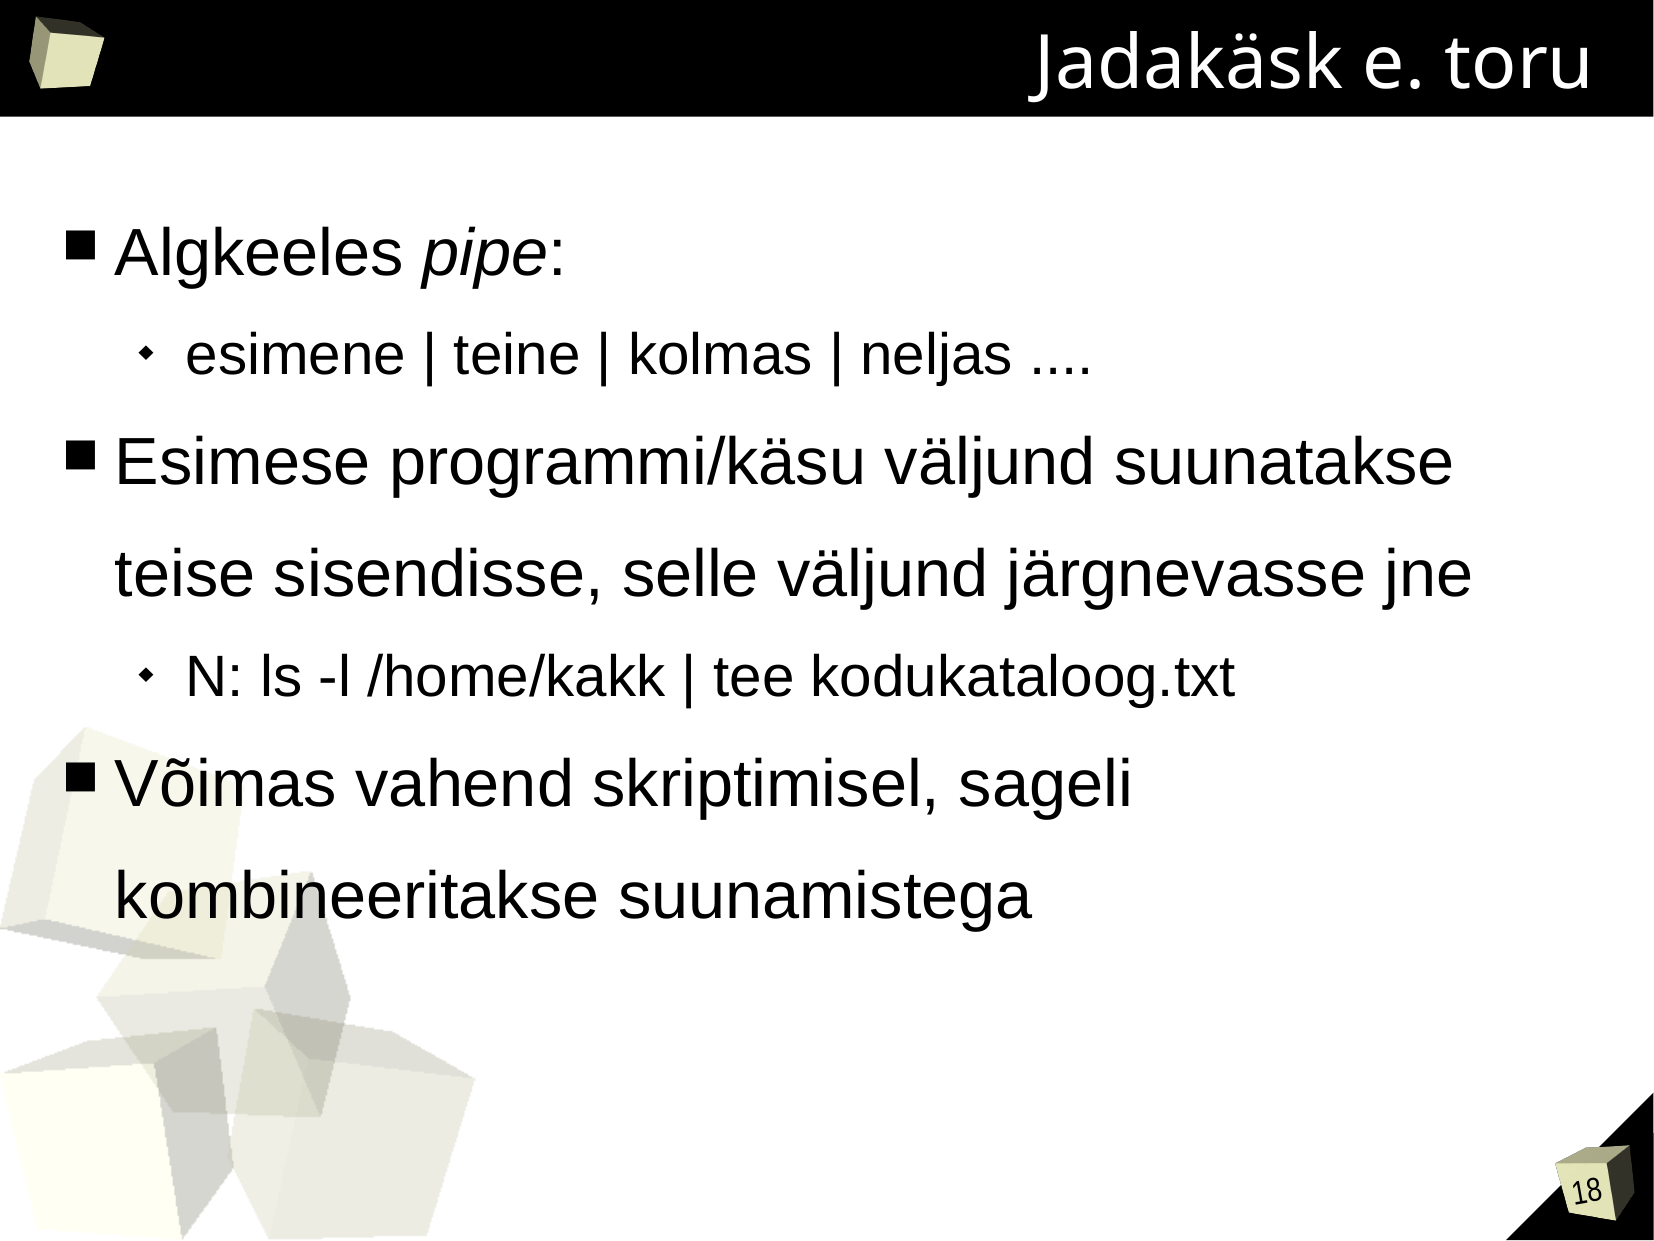

# Jadakäsk e. toru
Algkeeles pipe:
esimene | teine | kolmas | neljas ....
Esimese programmi/käsu väljund suunatakse teise sisendisse, selle väljund järgnevasse jne
N: ls -l /home/kakk | tee kodukataloog.txt
Võimas vahend skriptimisel, sageli kombineeritakse suunamistega